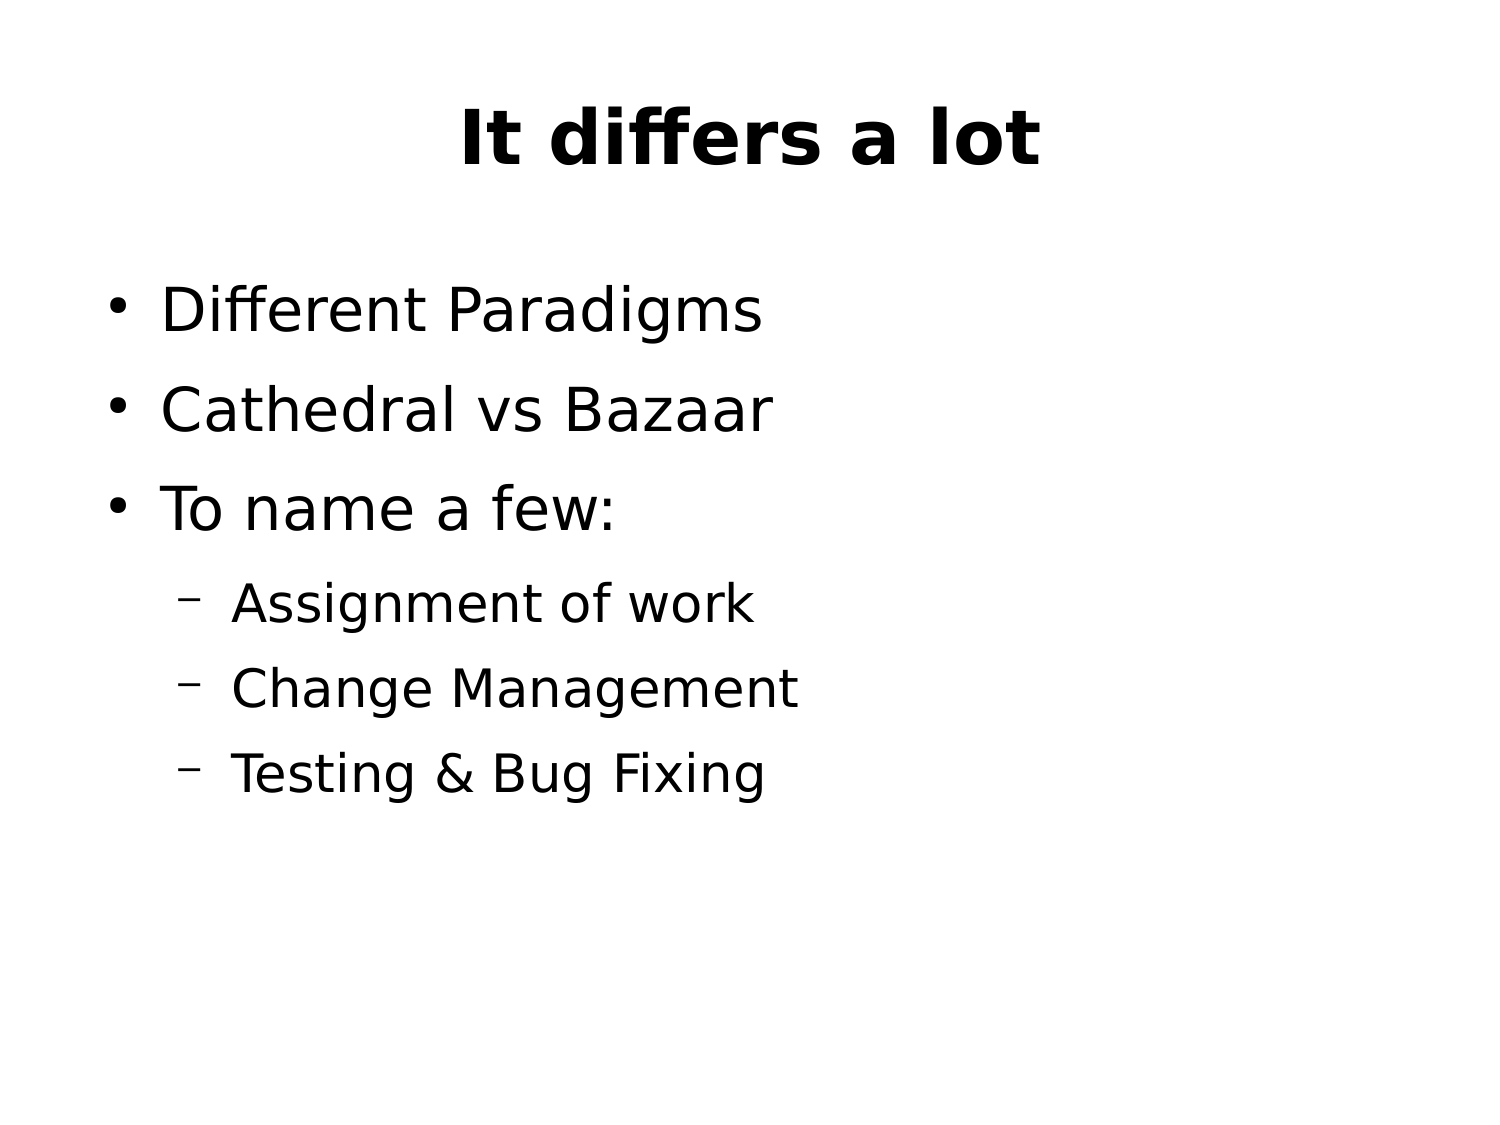

# It differs a lot
Different Paradigms
Cathedral vs Bazaar
To name a few:
Assignment of work
Change Management
Testing & Bug Fixing